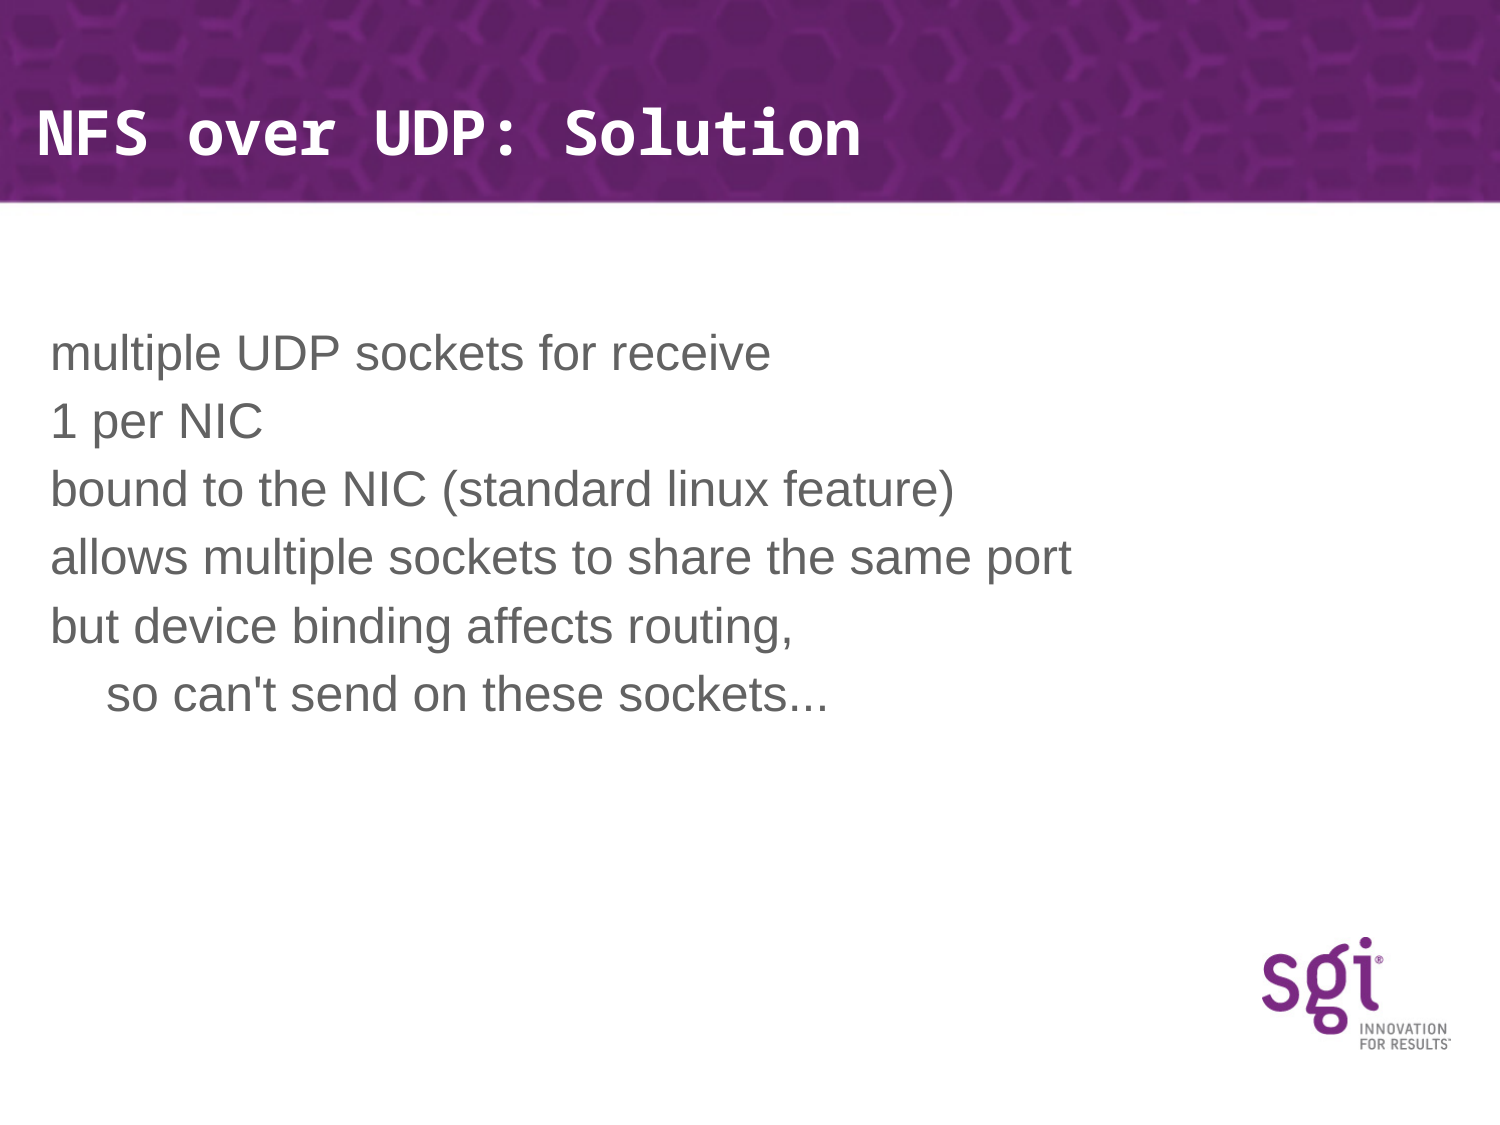

# NFS over UDP: Solution
multiple UDP sockets for receive
1 per NIC
bound to the NIC (standard linux feature)
allows multiple sockets to share the same port
but device binding affects routing,
so can't send on these sockets...